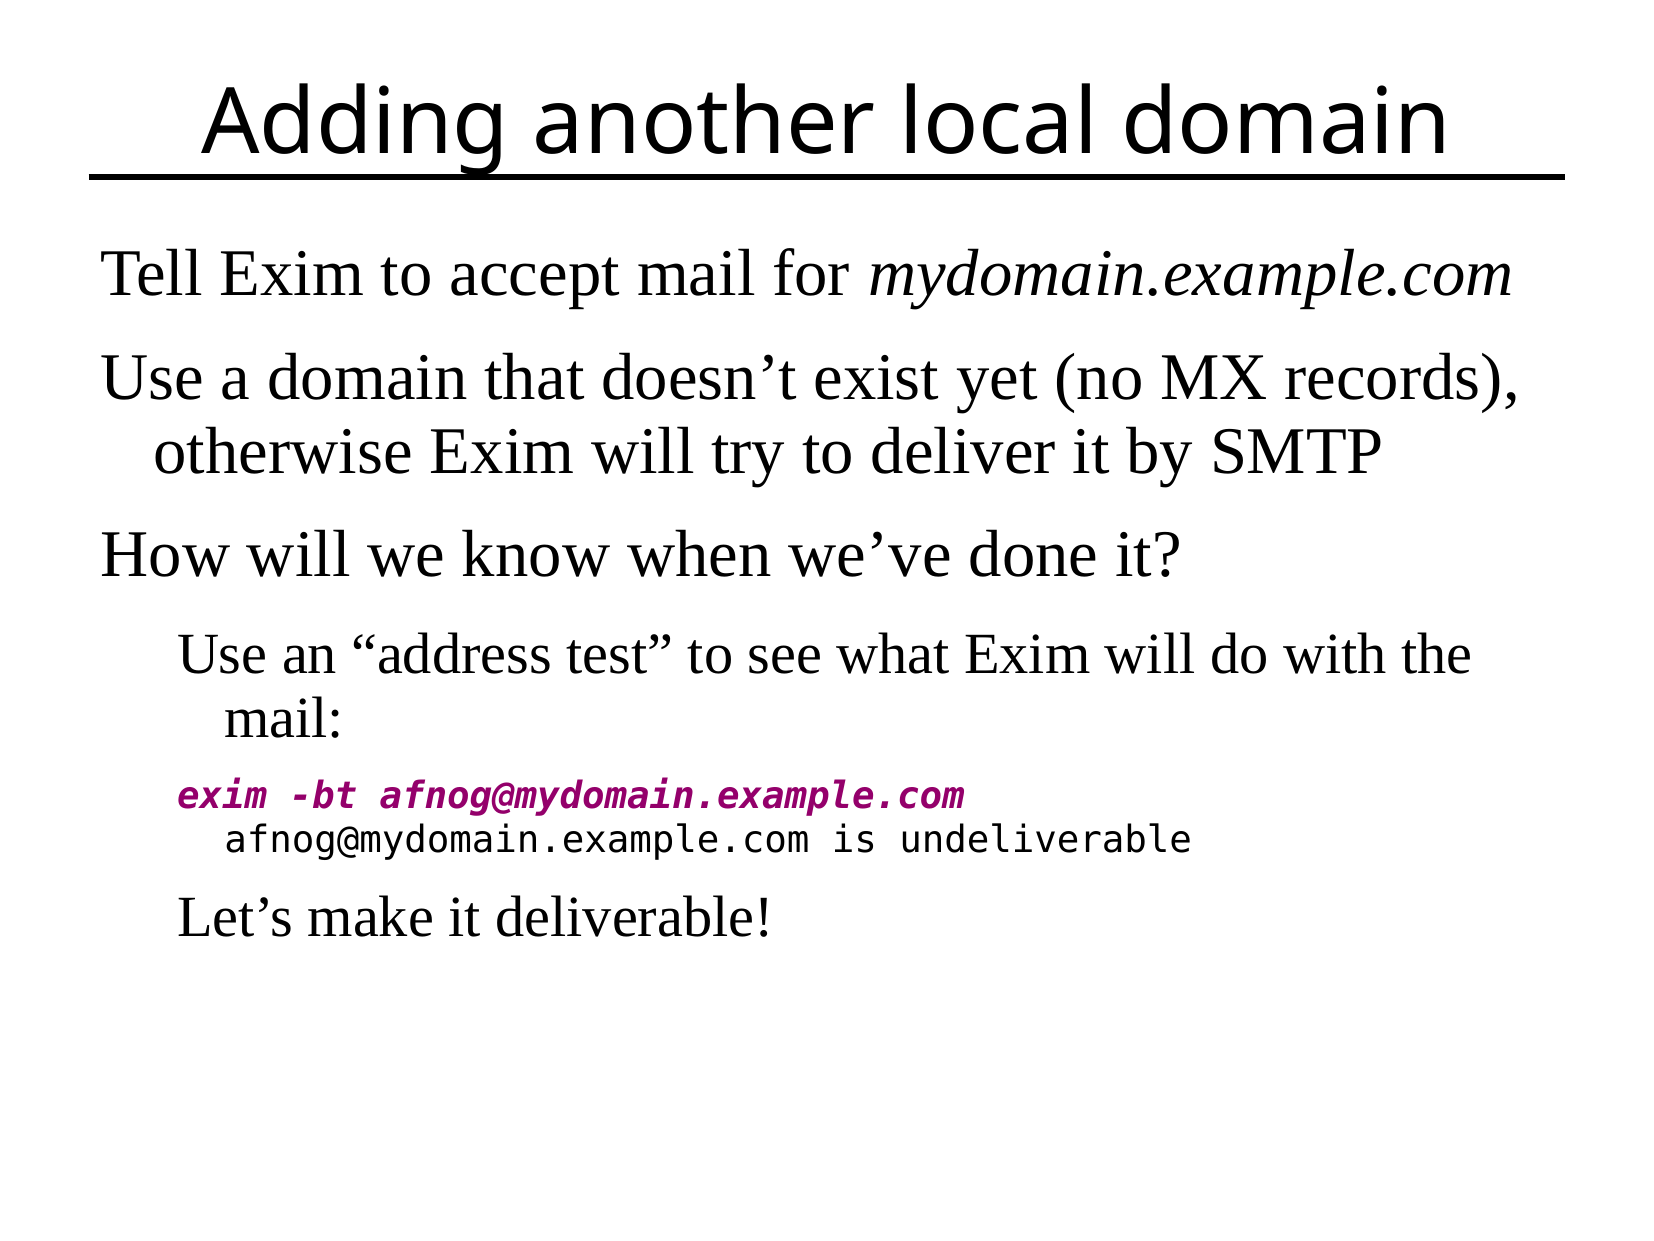

# Adding another local domain
Tell Exim to accept mail for mydomain.example.com
Use a domain that doesn’t exist yet (no MX records), otherwise Exim will try to deliver it by SMTP
How will we know when we’ve done it?
Use an “address test” to see what Exim will do with the mail:
exim -bt afnog@mydomain.example.com
afnog@mydomain.example.com is undeliverable
Let’s make it deliverable!